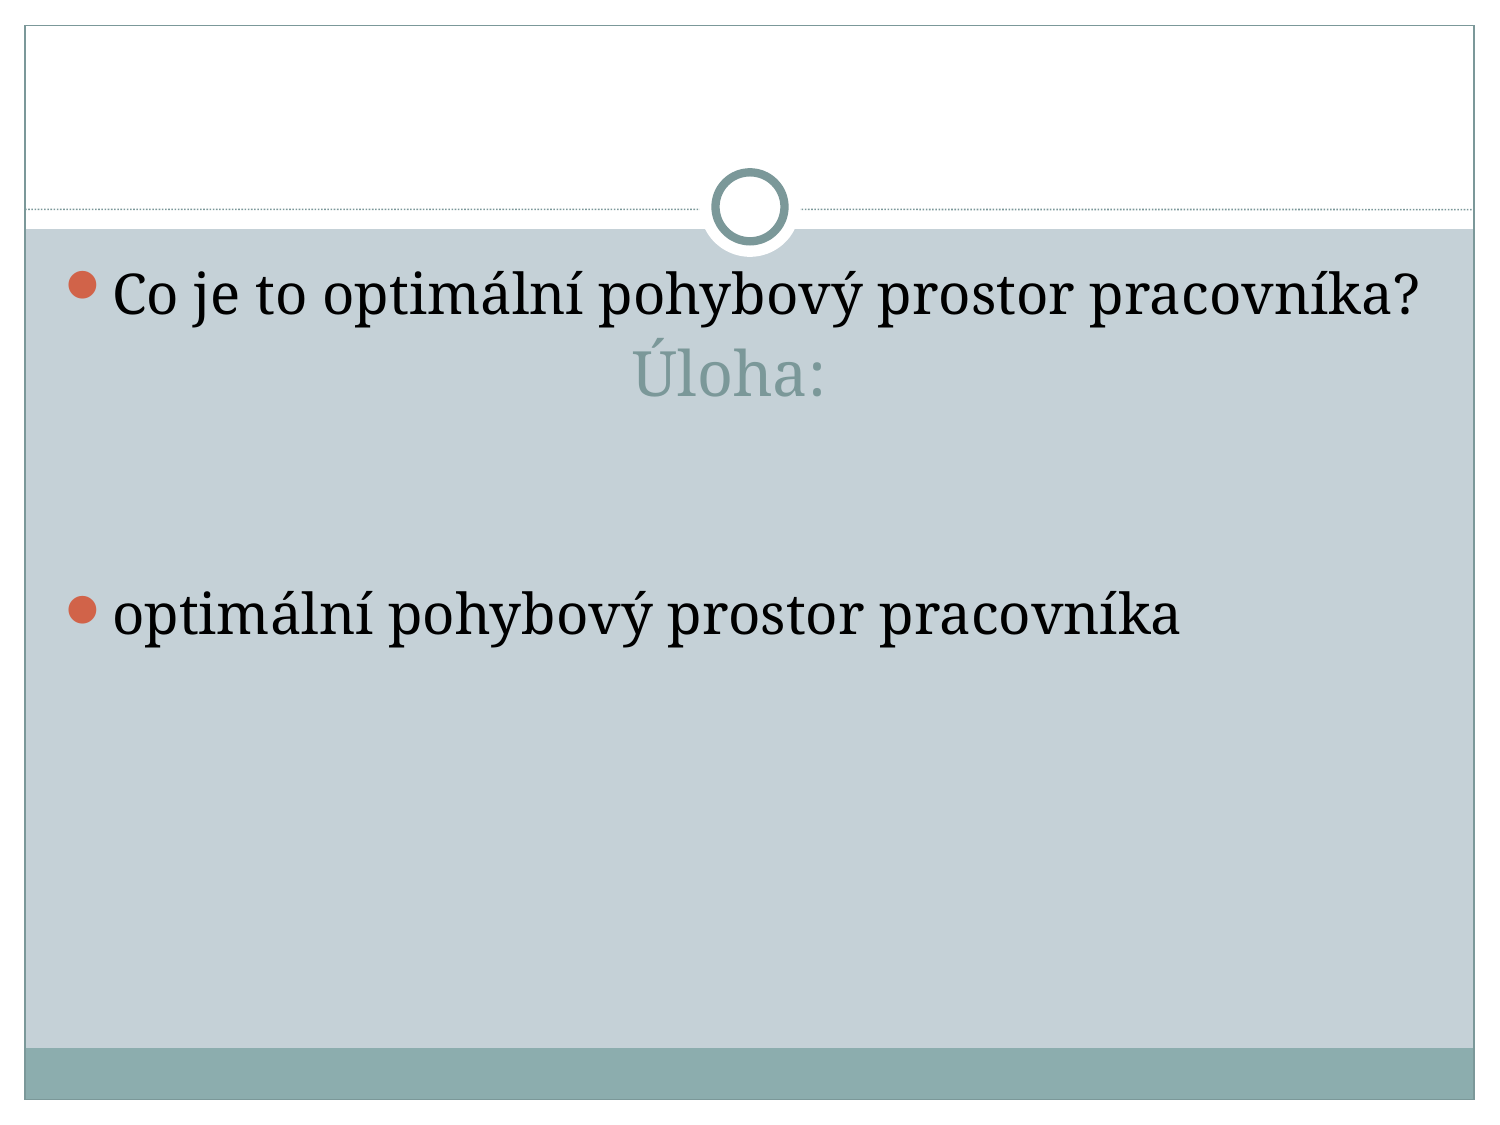

# Úloha:
Co je to optimální pohybový prostor pracovníka?
optimální pohybový prostor pracovníka